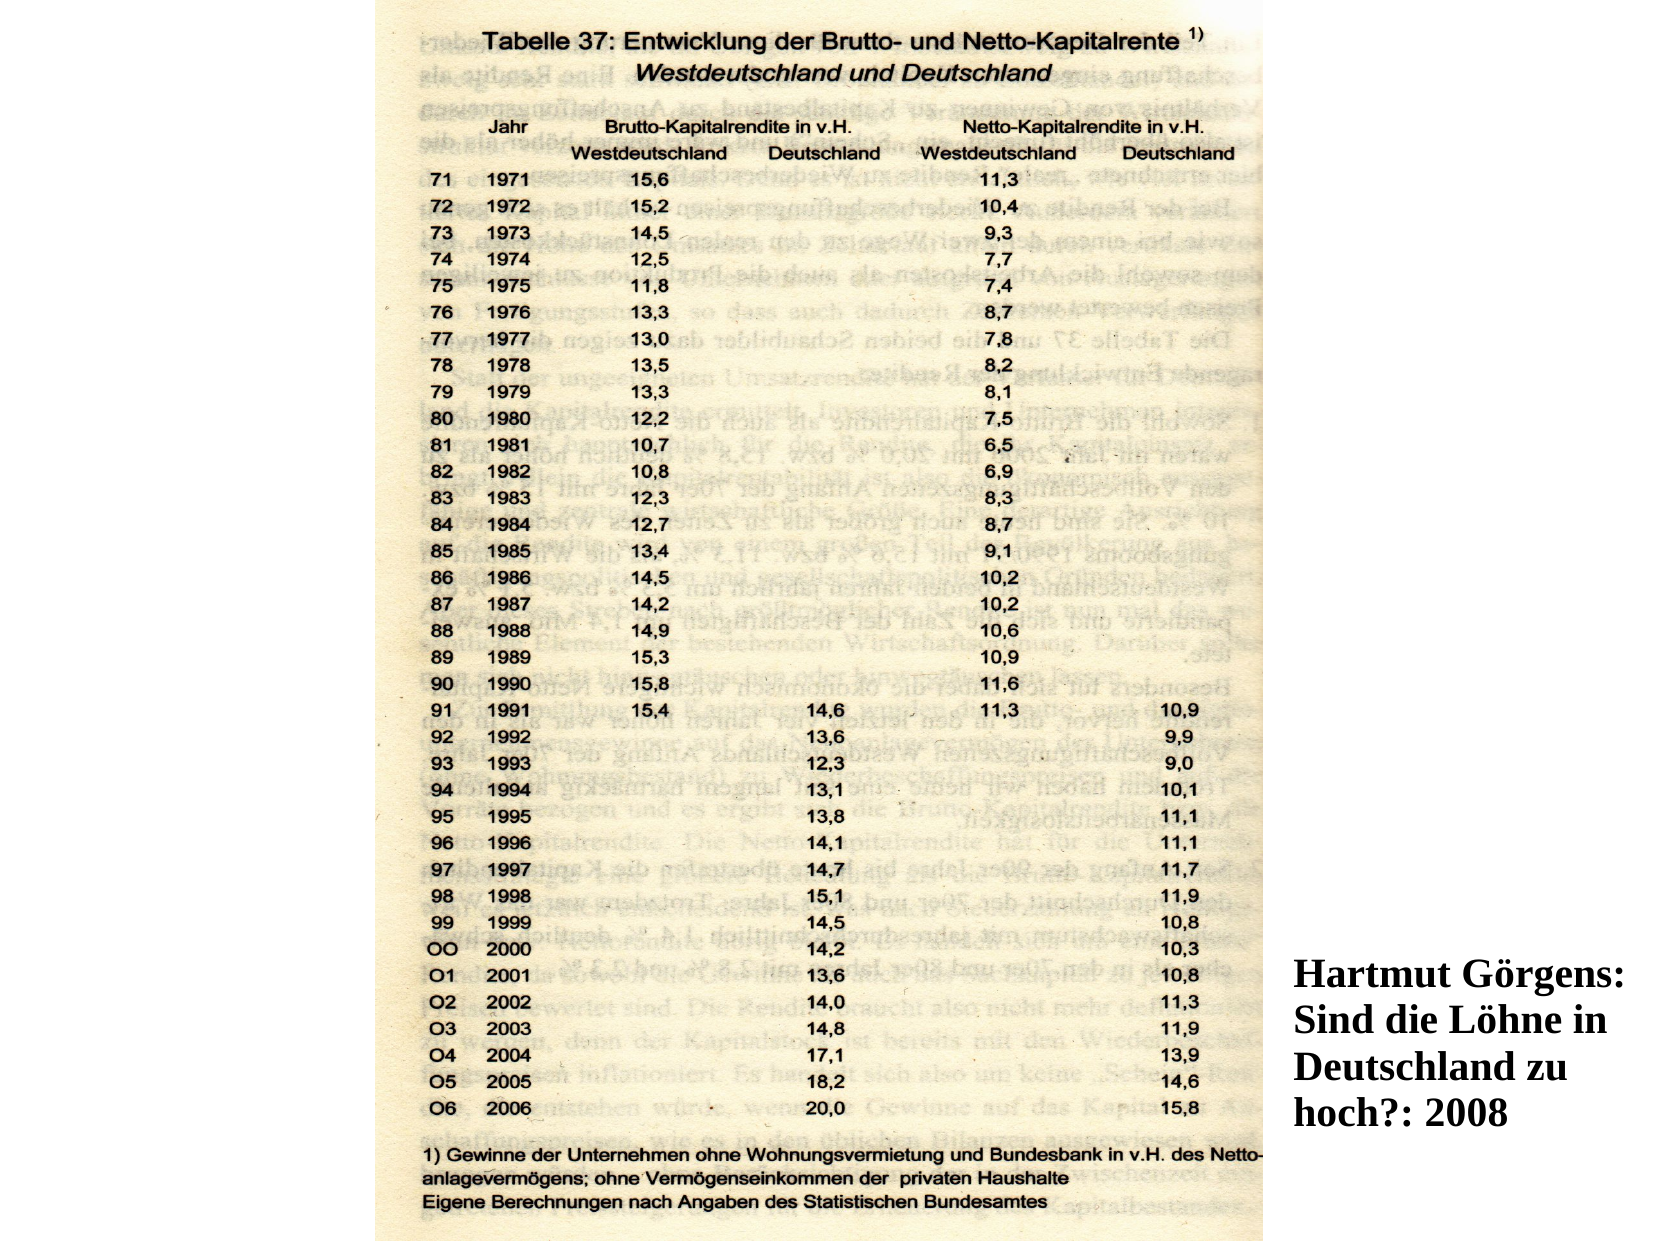

Hartmut Görgens:
Sind die Löhne in
Deutschland zu
hoch?: 2008